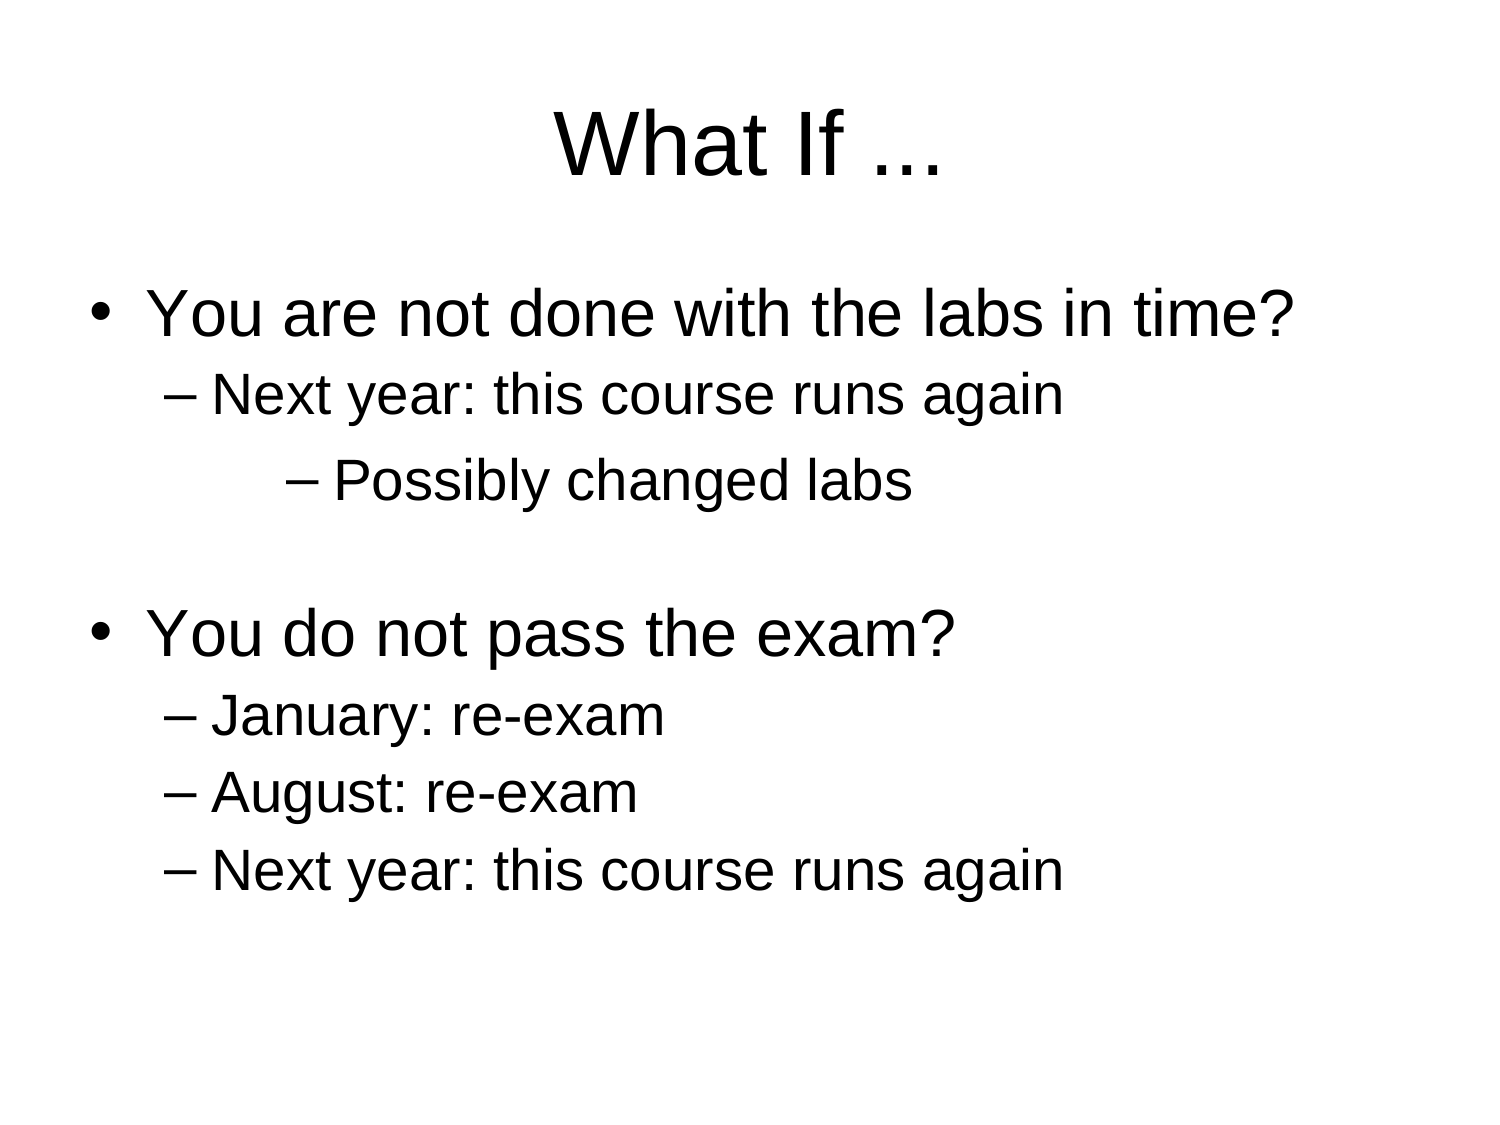

# What If ...
You are not done with the labs in time?
Next year: this course runs again
Possibly changed labs
You do not pass the exam?
January: re-exam
August: re-exam
Next year: this course runs again